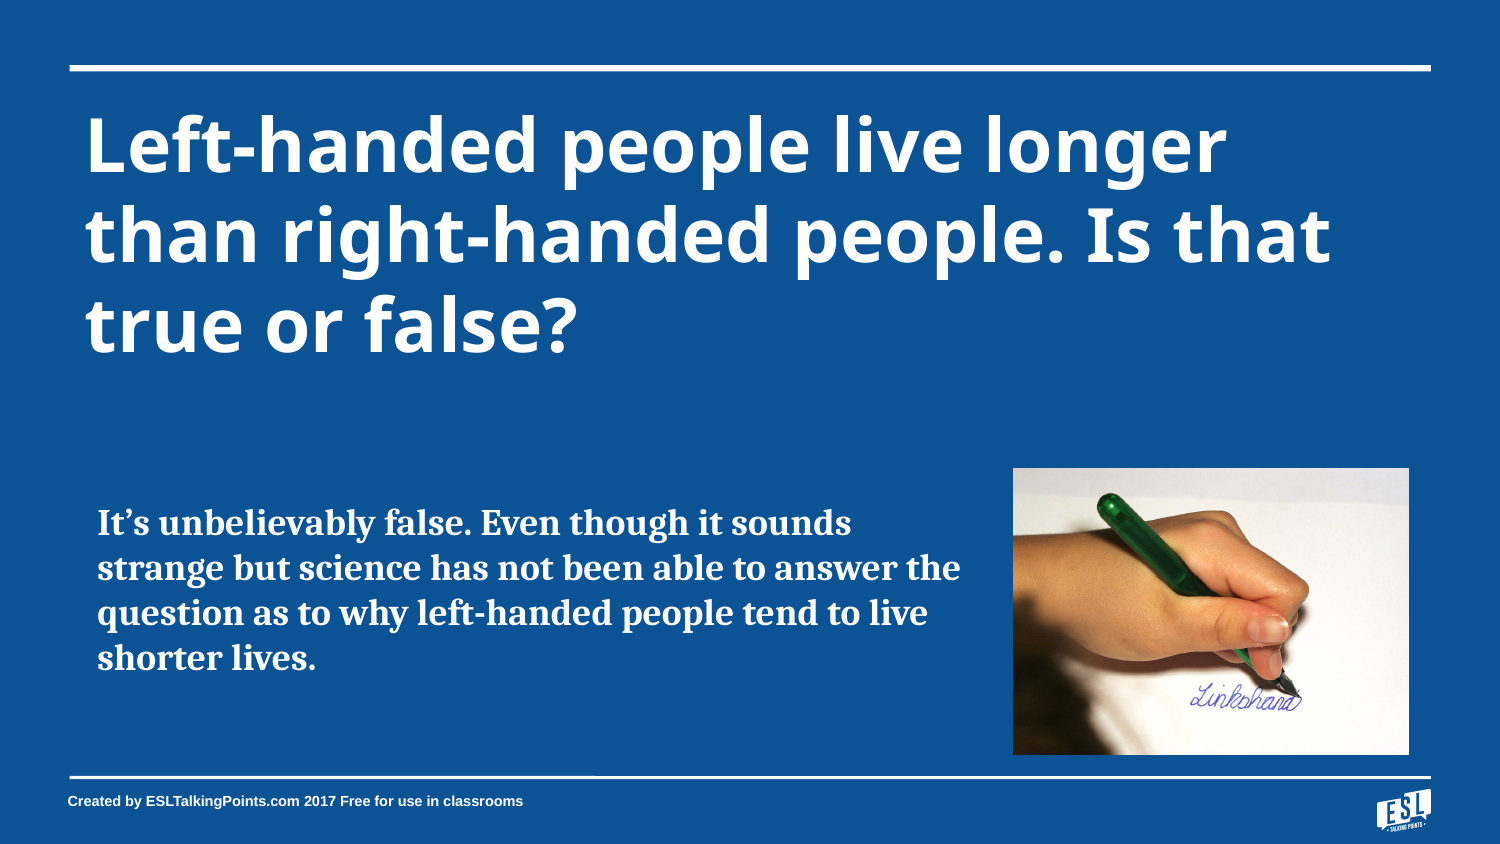

# Left-handed people live longer than right-handed people. Is that true or false?
It’s unbelievably false. Even though it sounds strange but science has not been able to answer the question as to why left-handed people tend to live shorter lives.
Created by ESLTalkingPoints.com 2017 Free for use in classrooms